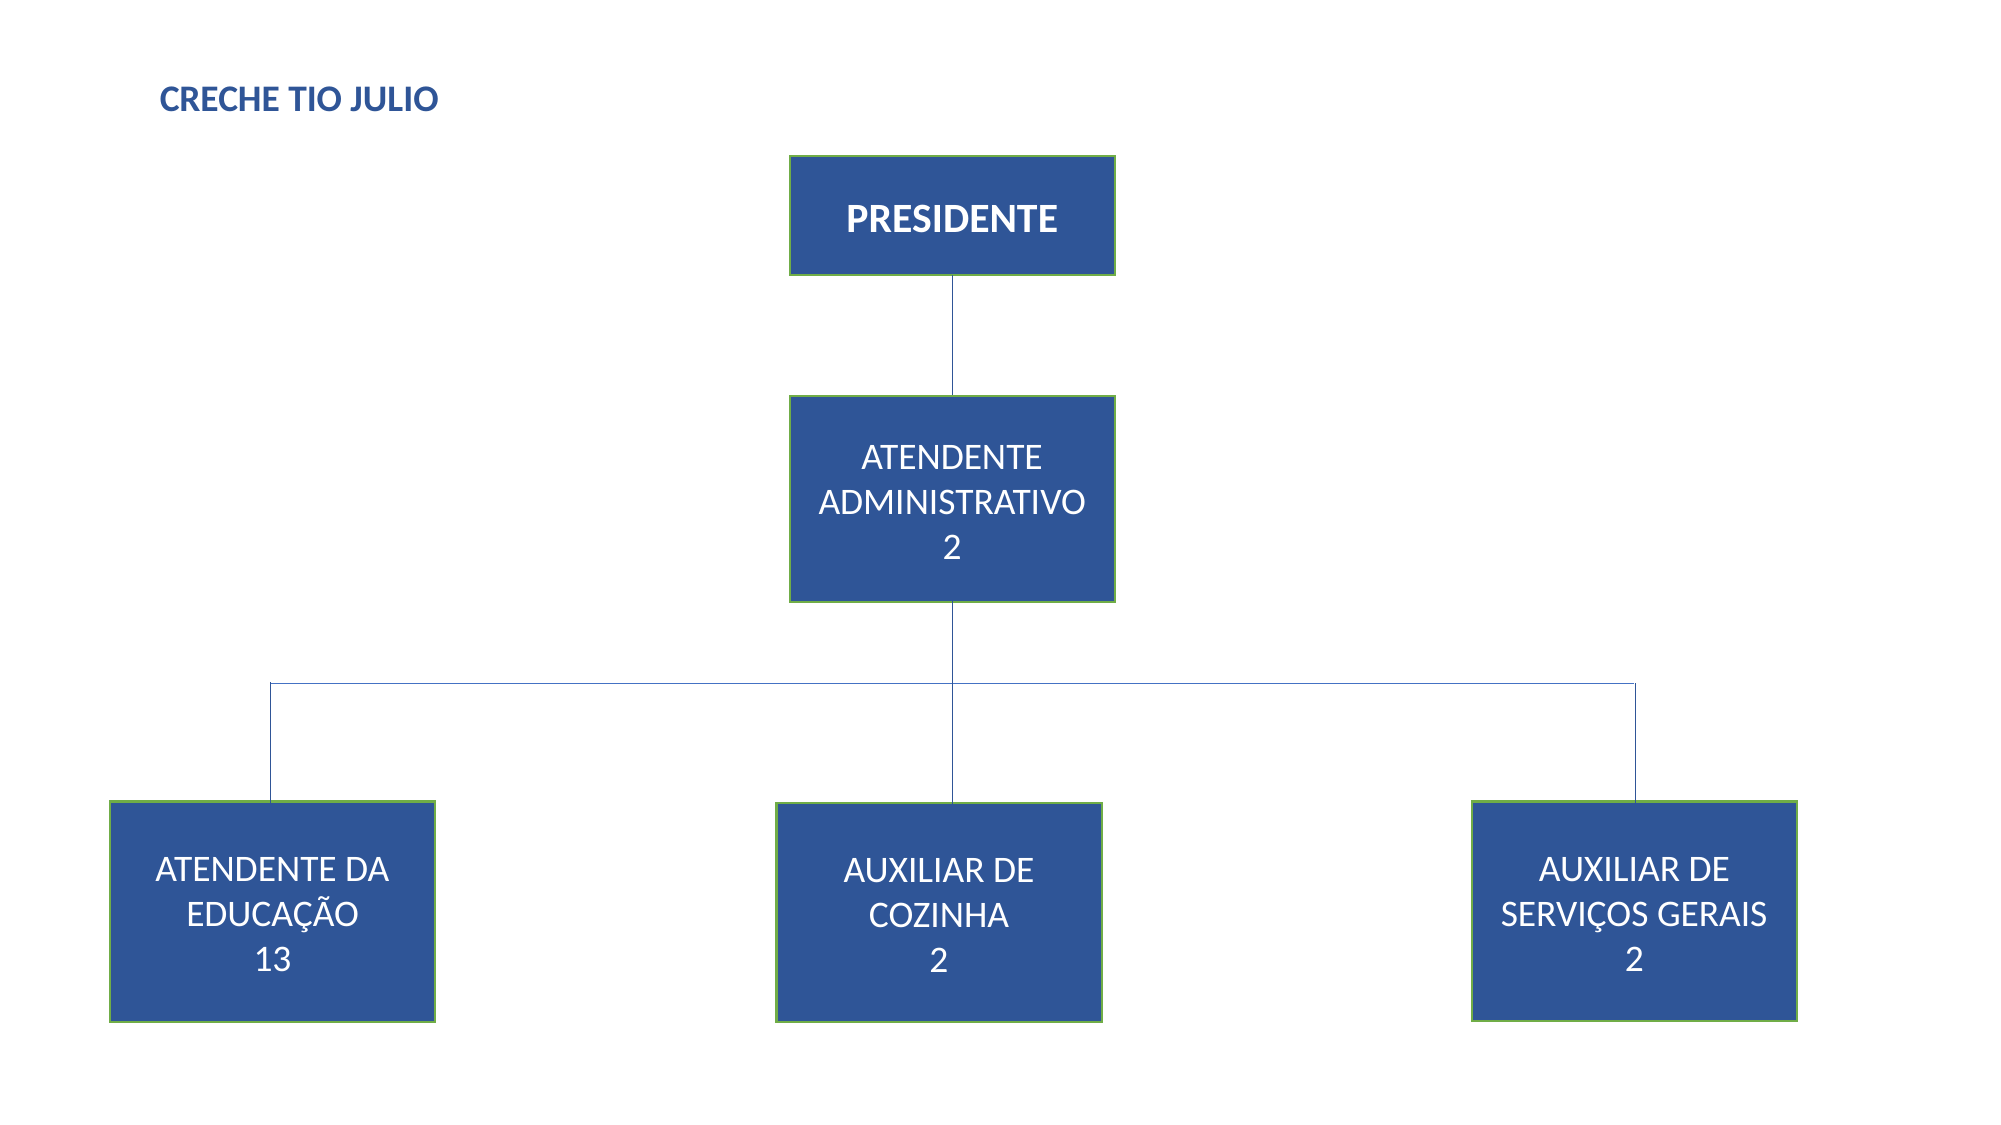

CRECHE TIO JULIO
PRESIDENTE
ATENDENTE ADMINISTRATIVO
2
ATENDENTE DA EDUCAÇÃO
13
AUXILIAR DE SERVIÇOS GERAIS
2
AUXILIAR DE COZINHA
2